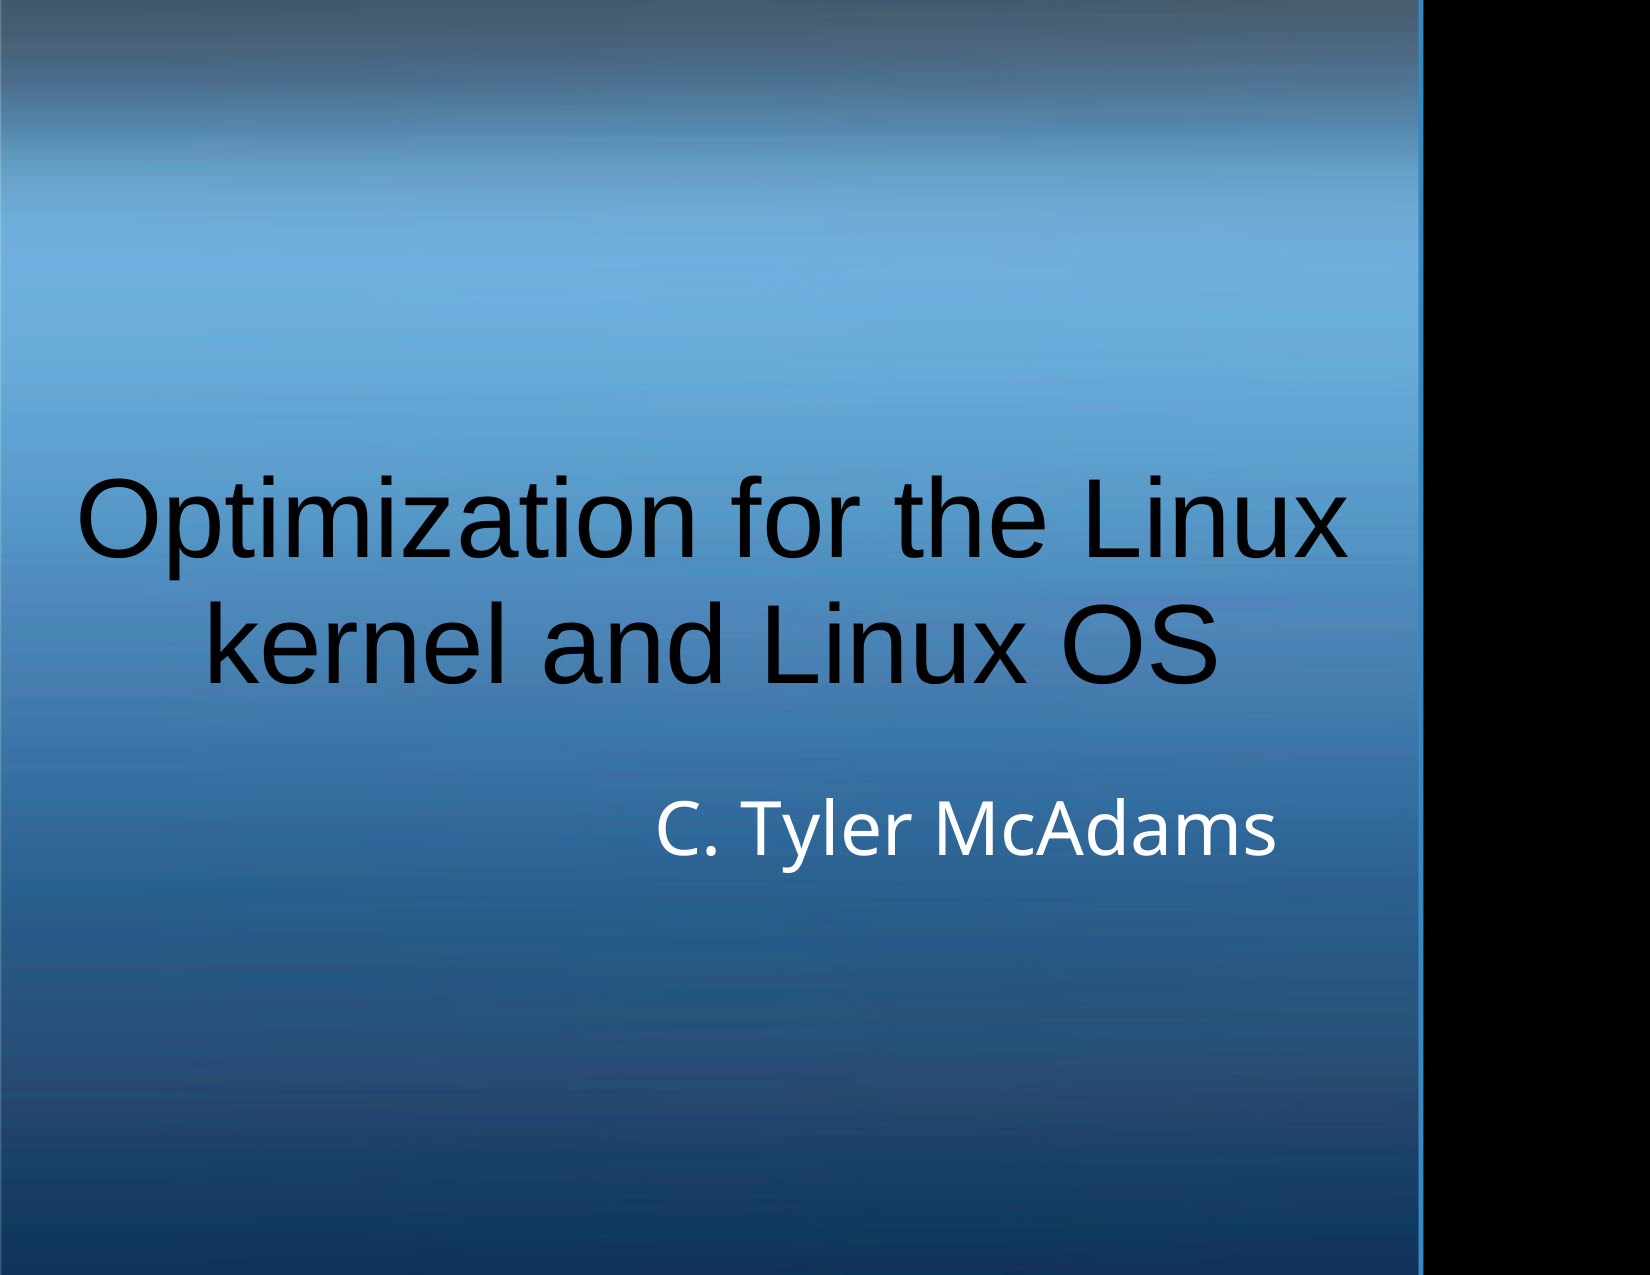

# Optimization for the Linux kernel and Linux OS
C. Tyler McAdams